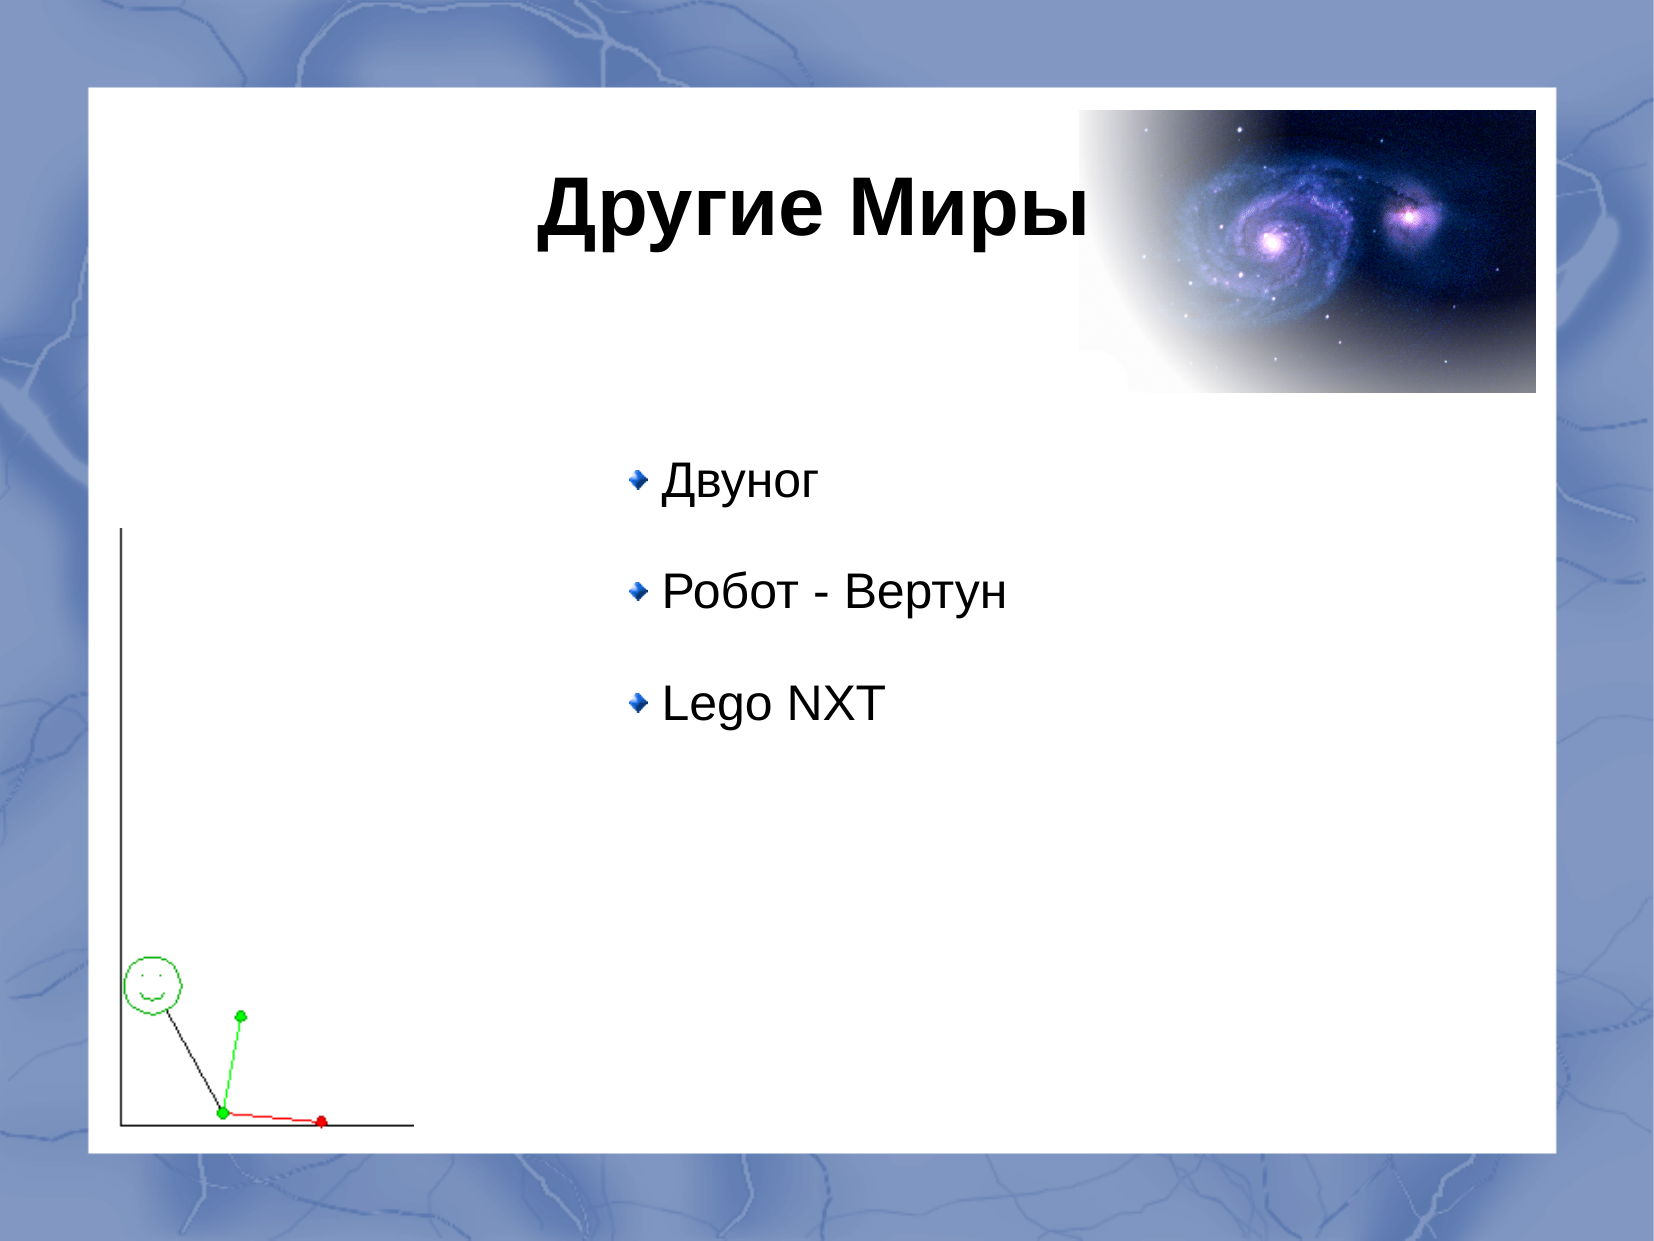

Другие Миры
 Двуног
 Робот - Вертун
 Lego NXT